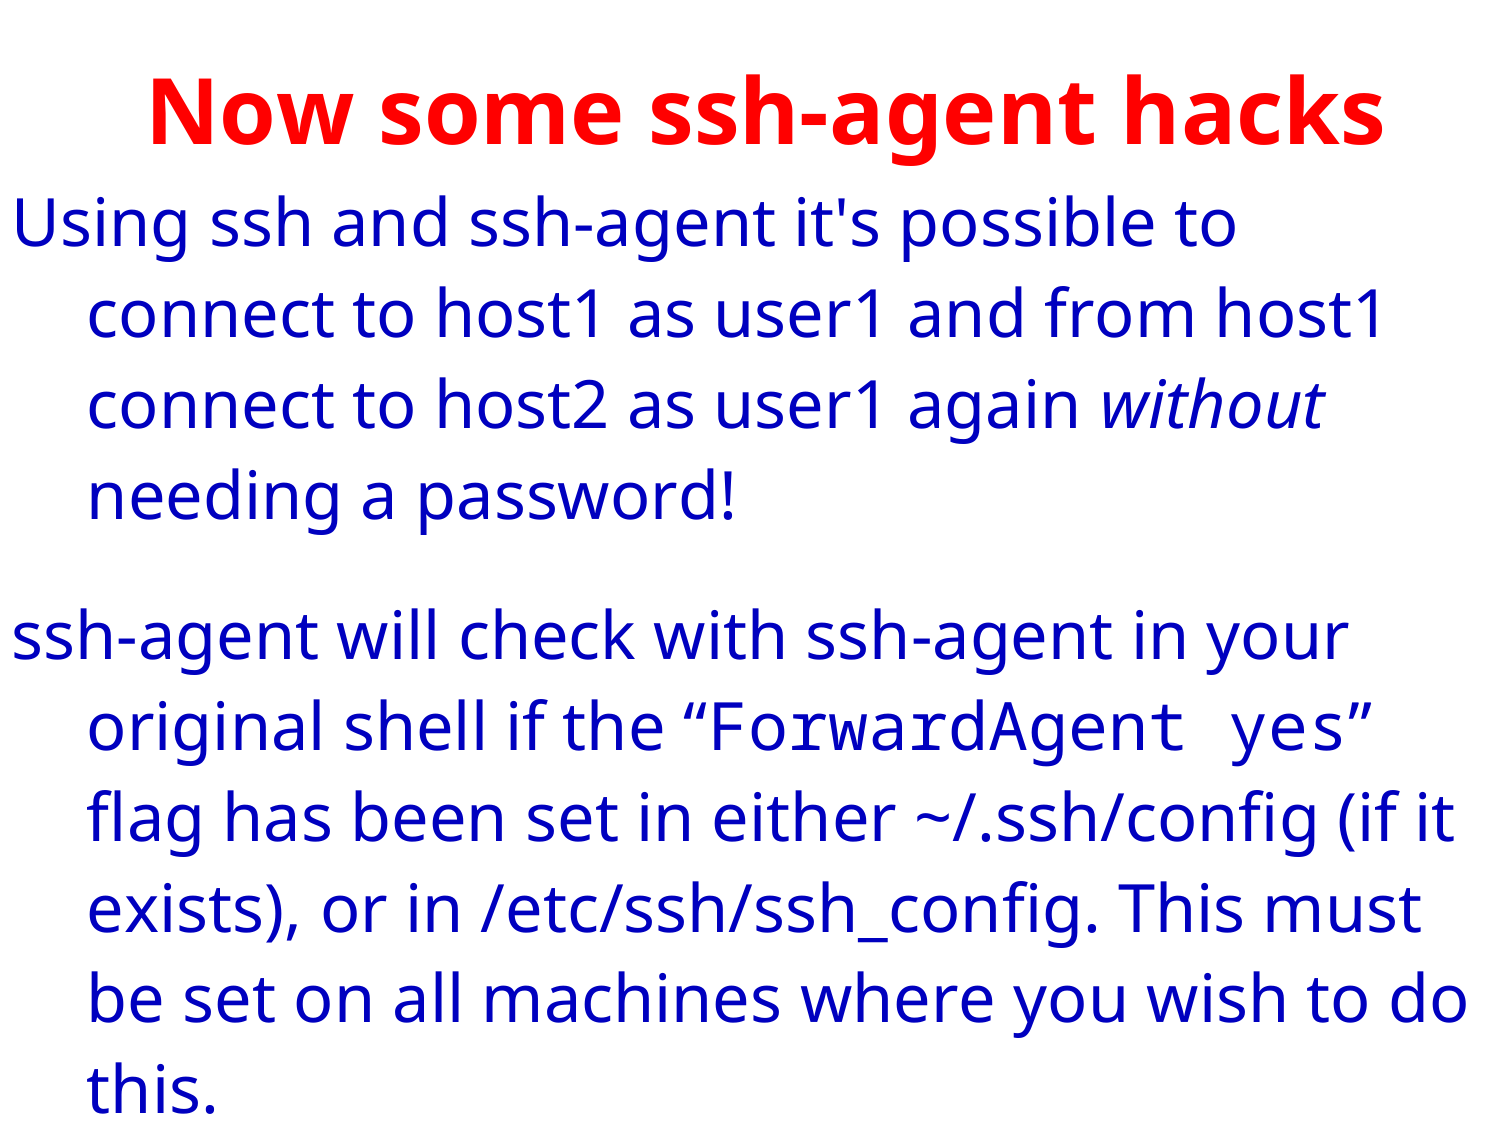

Now some ssh-agent hacks
# Using ssh and ssh-agent it's possible to connect to host1 as user1 and from host1 connect to host2 as user1 again without needing a password!
ssh-agent will check with ssh-agent in your original shell if the “ForwardAgent yes” flag has been set in either ~/.ssh/config (if it exists), or in /etc/ssh/ssh_config. This must be set on all machines where you wish to do this.